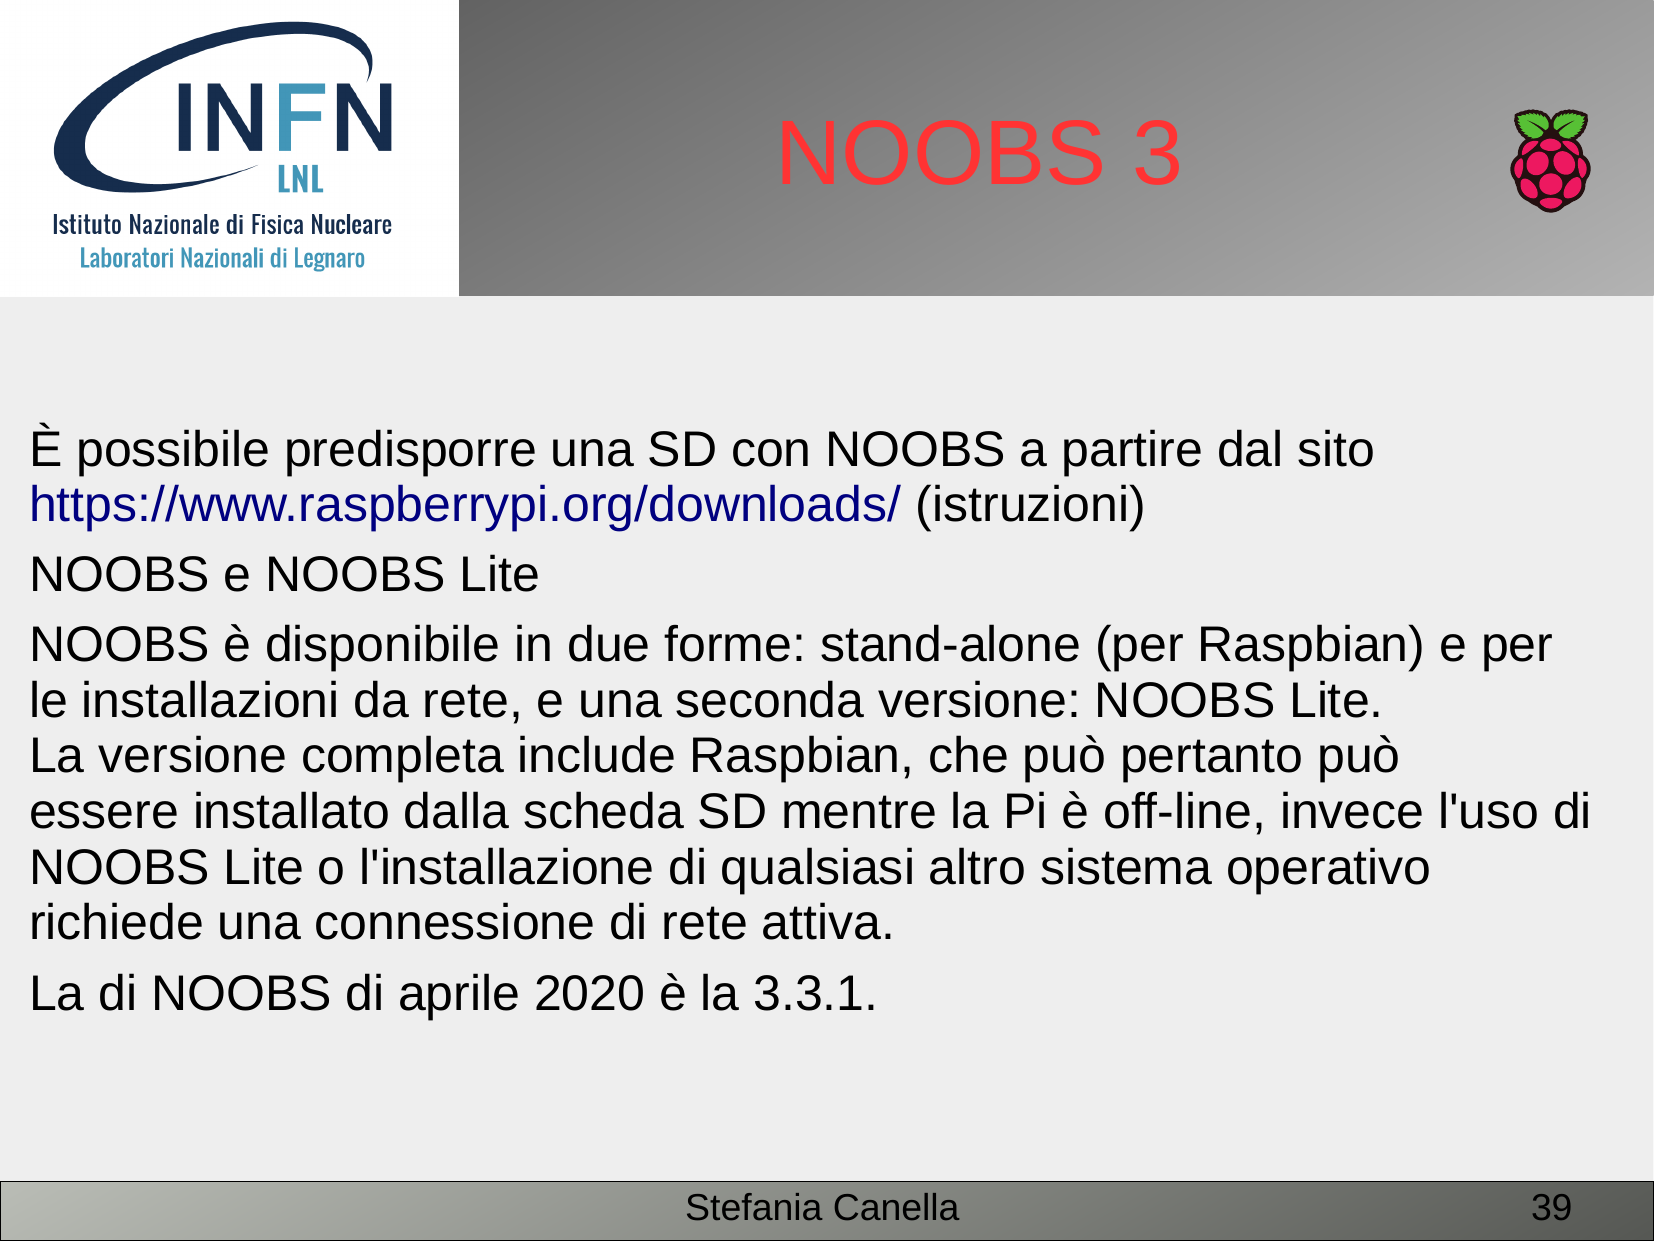

# NOOBS 3
È possibile predisporre una SD con NOOBS a partire dal sito
https://www.raspberrypi.org/downloads/ (istruzioni)
NOOBS e NOOBS Lite
NOOBS è disponibile in due forme: stand-alone (per Raspbian) e per
le installazioni da rete, e una seconda versione: NOOBS Lite.
La versione completa include Raspbian, che può pertanto può
essere installato dalla scheda SD mentre la Pi è off-line, invece l'uso di
NOOBS Lite o l'installazione di qualsiasi altro sistema operativo
richiede una connessione di rete attiva.
La di NOOBS di aprile 2020 è la 3.3.1.
Stefania Canella